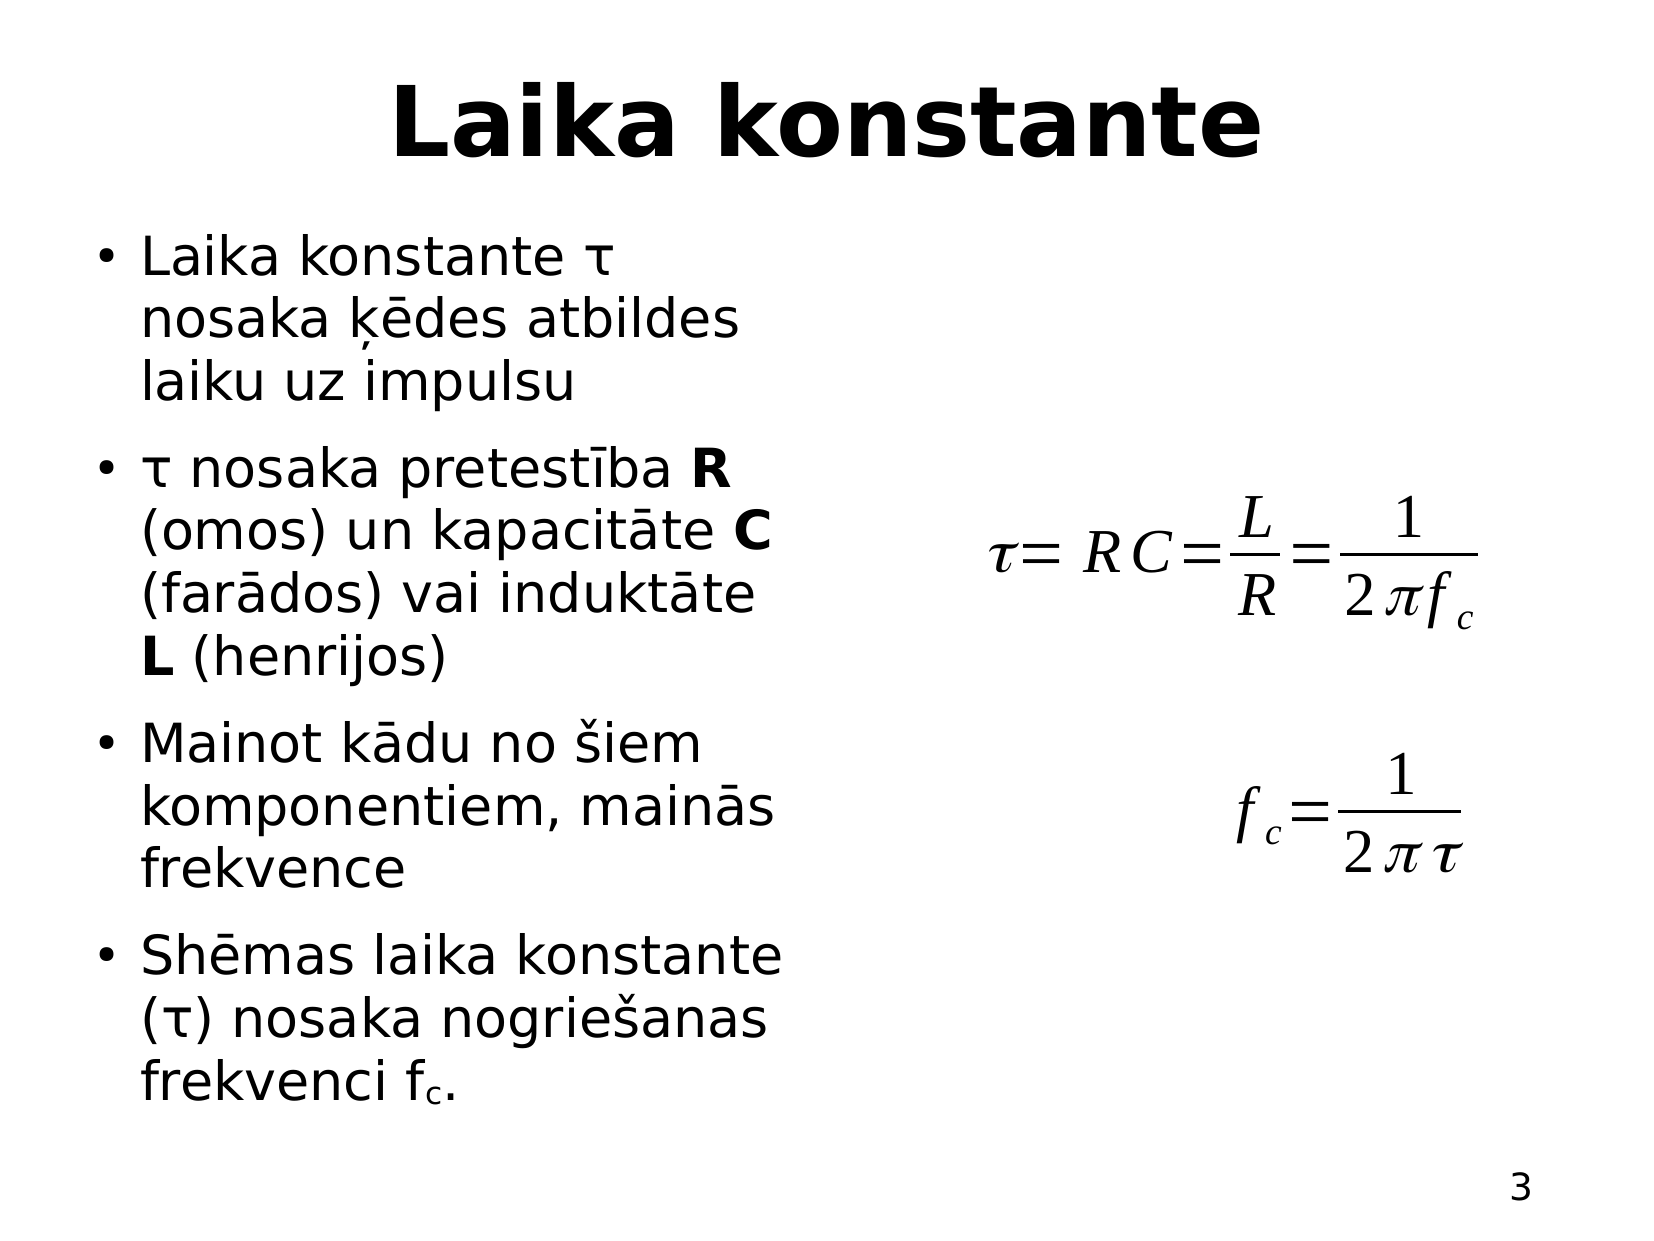

# Laika konstante
Laika konstante τ nosaka ķēdes atbildes laiku uz impulsu
τ nosaka pretestība R (omos) un kapacitāte C (farādos) vai induktāte L (henrijos)
Mainot kādu no šiem komponentiem, mainās frekvence
Shēmas laika konstante (τ) nosaka nogriešanas frekvenci fc.